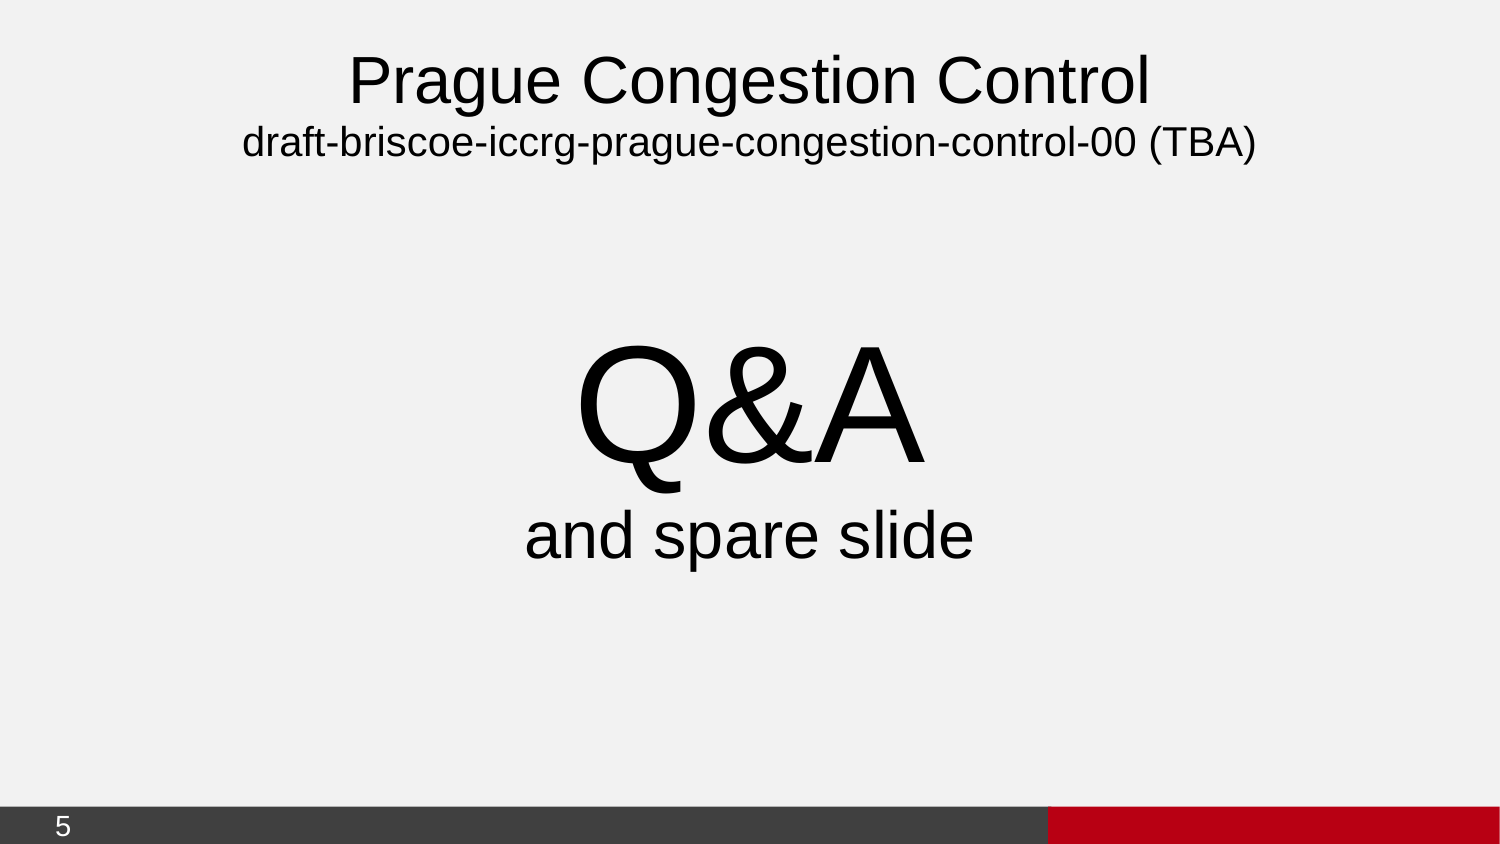

# Prague Congestion Control draft-briscoe-iccrg-prague-congestion-control-00 (TBA)
Q&A
and spare slide
5